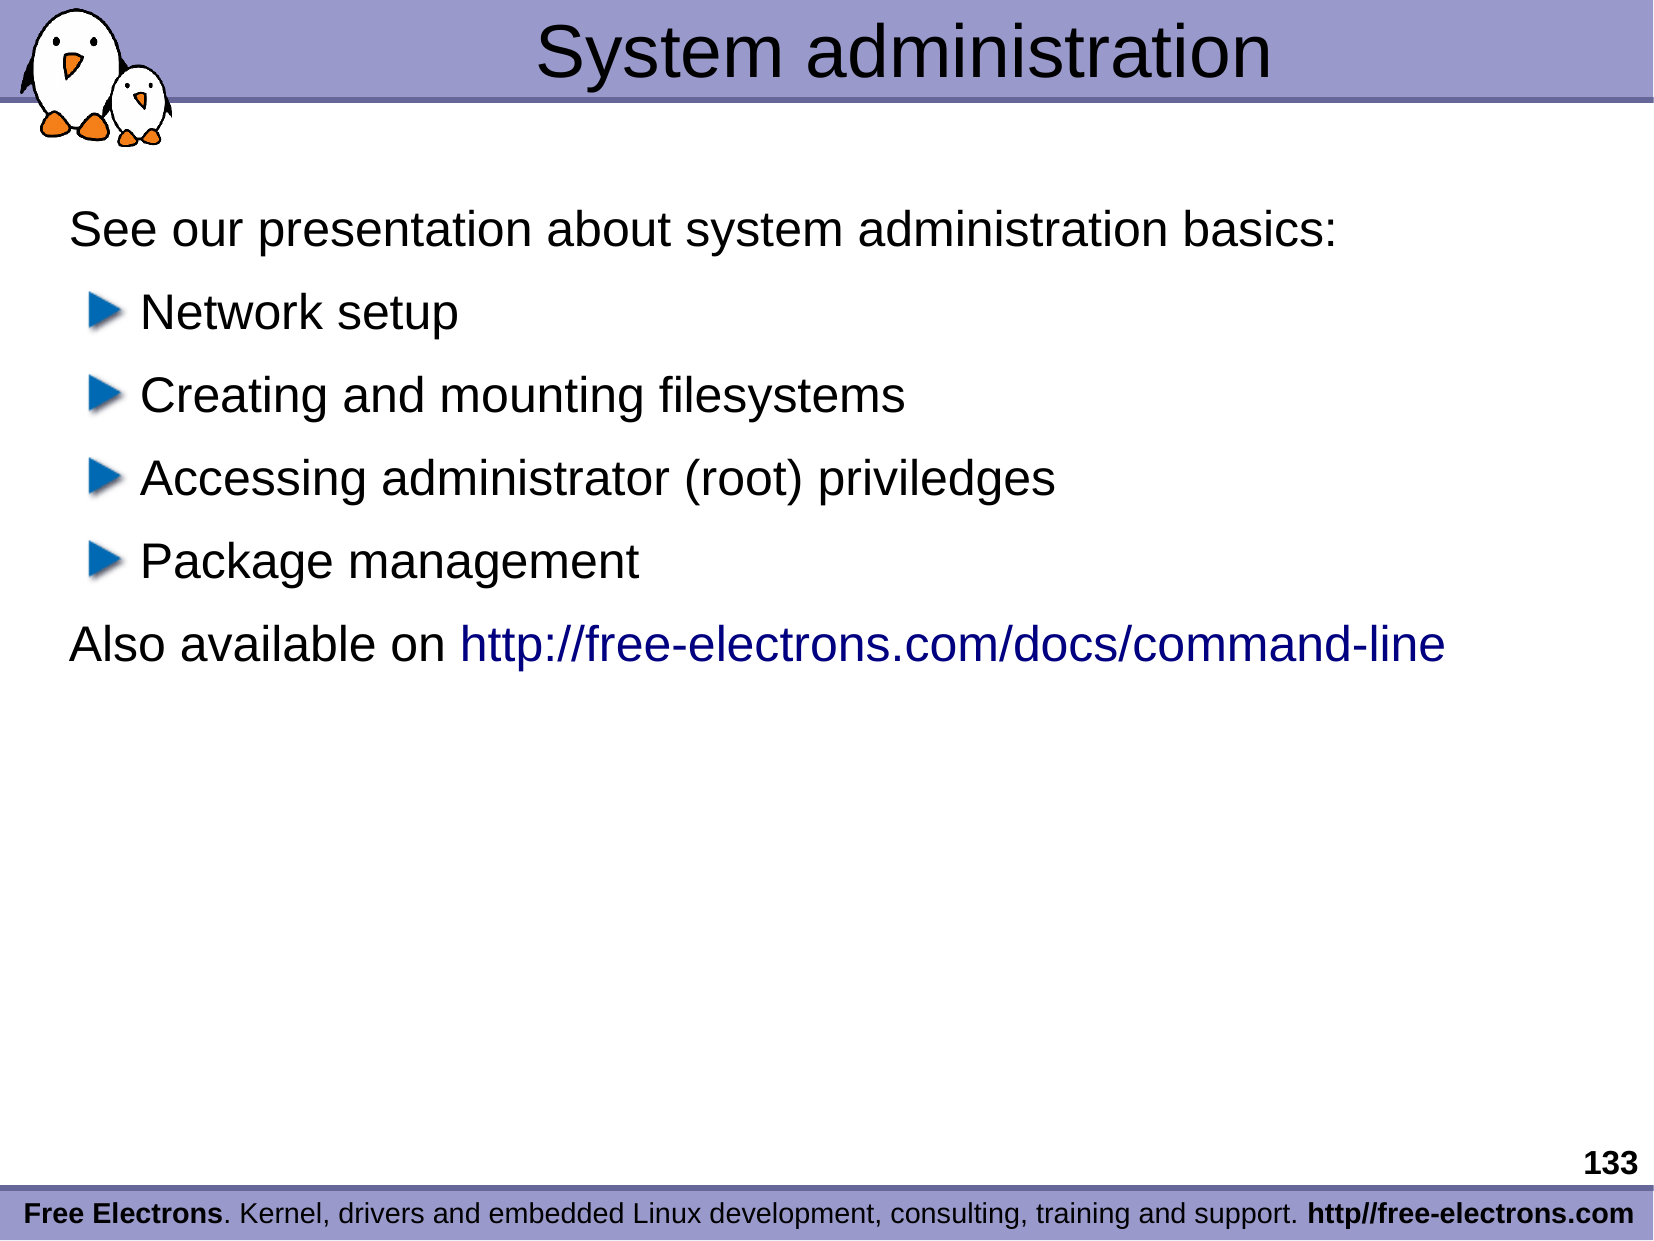

# System administration
See our presentation about system administration basics:
Network setup
Creating and mounting filesystems
Accessing administrator (root) priviledges
Package management
Also available on http://free-electrons.com/docs/command-line